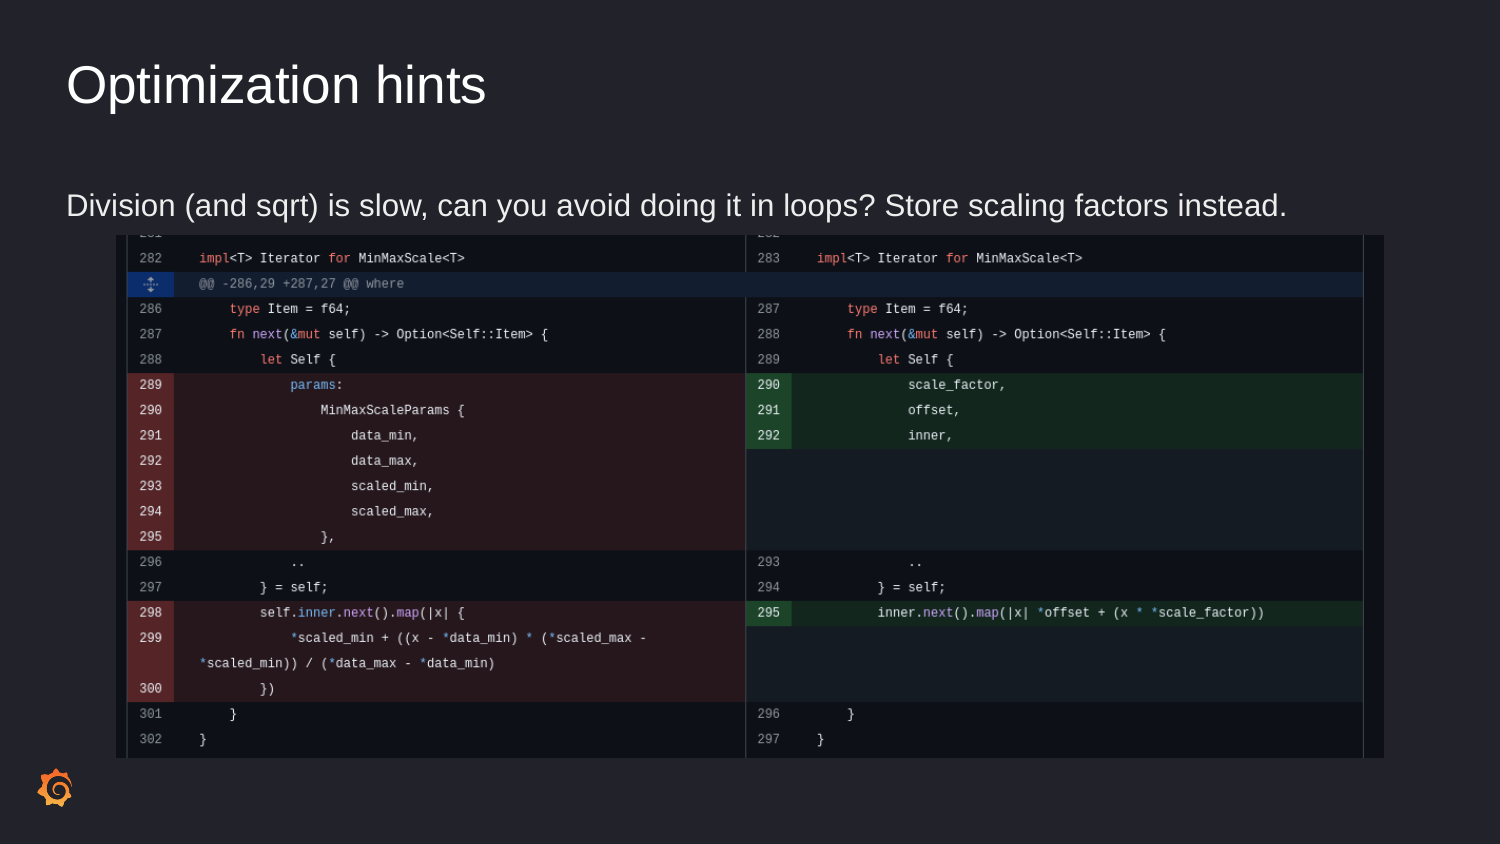

# Optimization hints
Division (and sqrt) is slow, can you avoid doing it in loops? Store scaling factors instead.